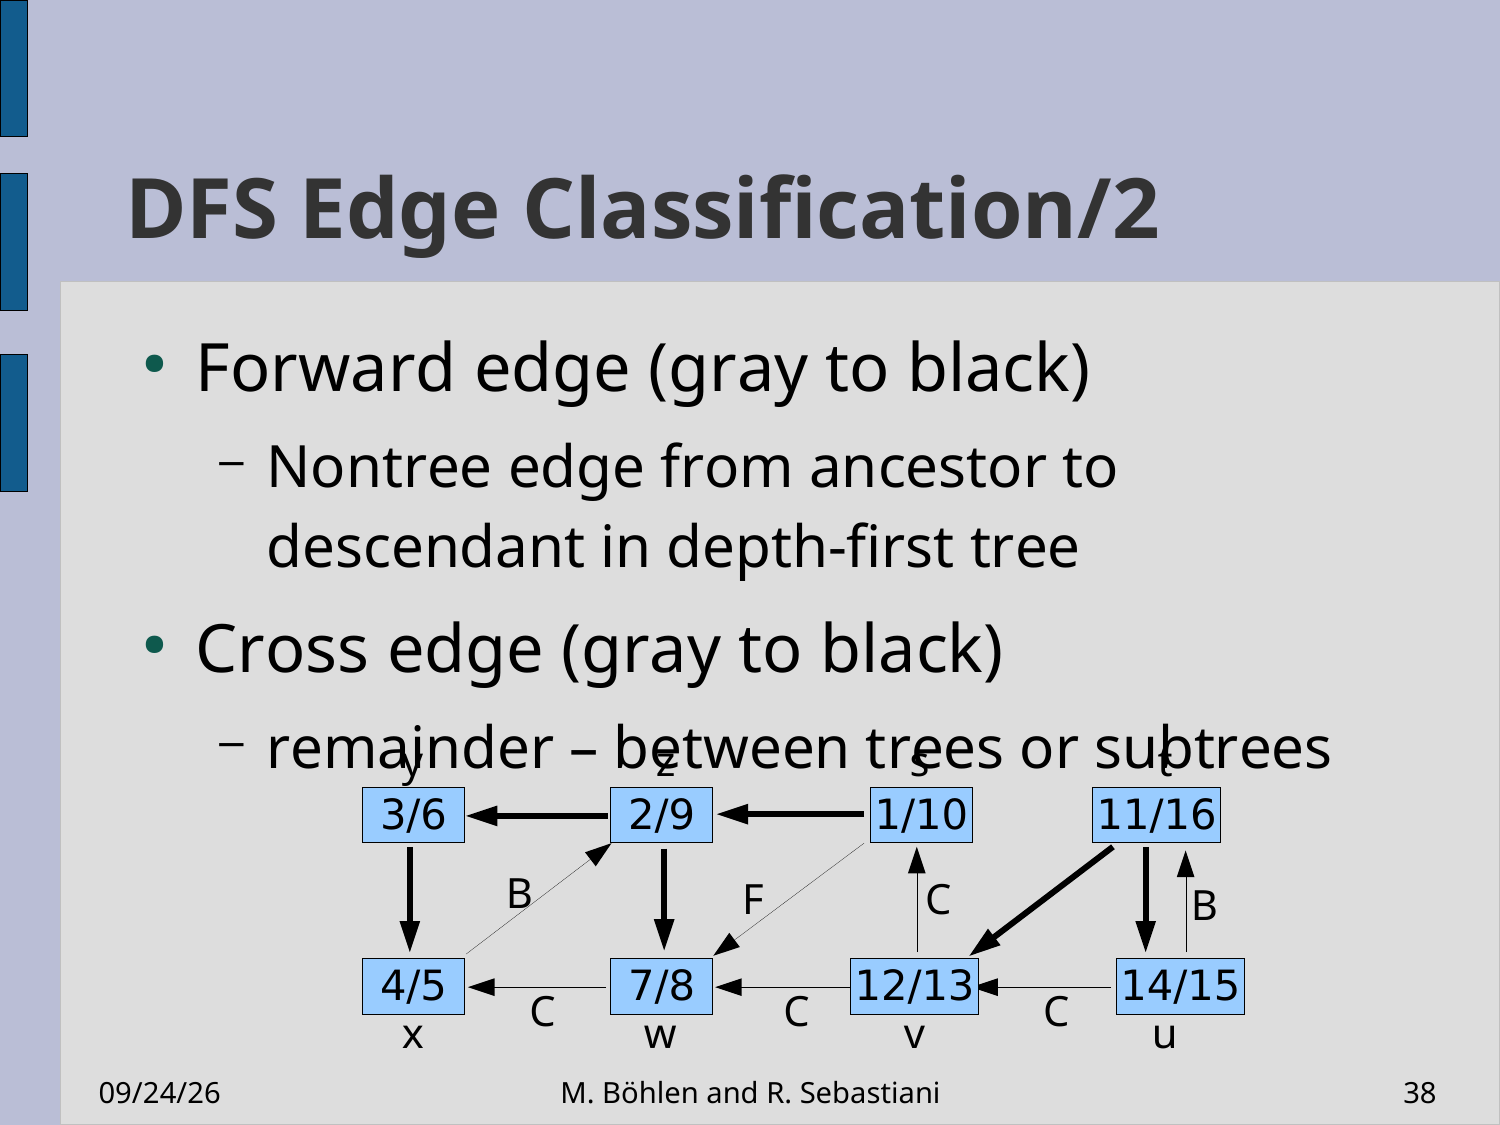

# DFS Edge Classification/2
Forward edge (gray to black)
Nontree edge from ancestor to descendant in depth-first tree
Cross edge (gray to black)
remainder – between trees or subtrees
t
s
z
y
3/6
2/9
1/10
11/16
B
F
C
B
4/5
7/8
12/13
14/15
C
C
C
x
w
v
u
M. Böhlen and R. Sebastiani
38